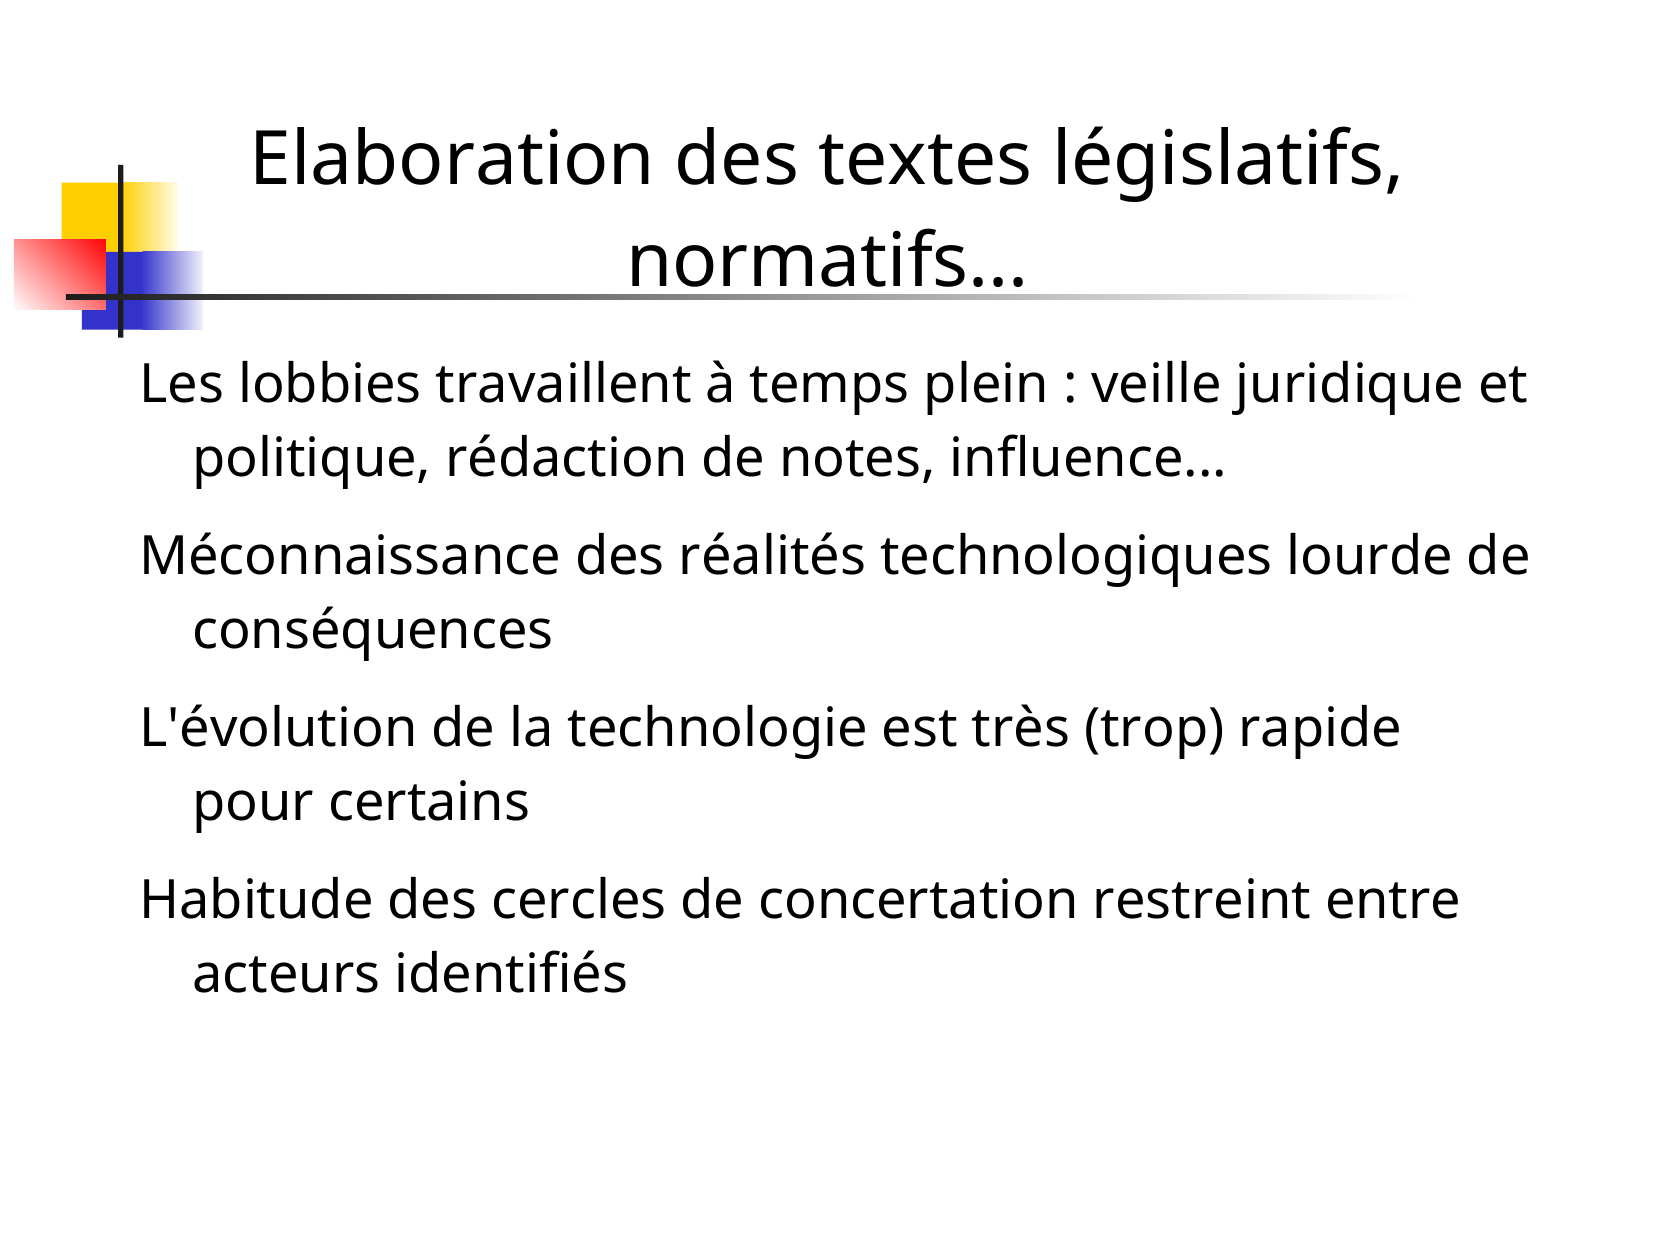

# Elaboration des textes législatifs, normatifs...
Les lobbies travaillent à temps plein : veille juridique et politique, rédaction de notes, influence...
Méconnaissance des réalités technologiques lourde de conséquences
L'évolution de la technologie est très (trop) rapide pour certains
Habitude des cercles de concertation restreint entre acteurs identifiés